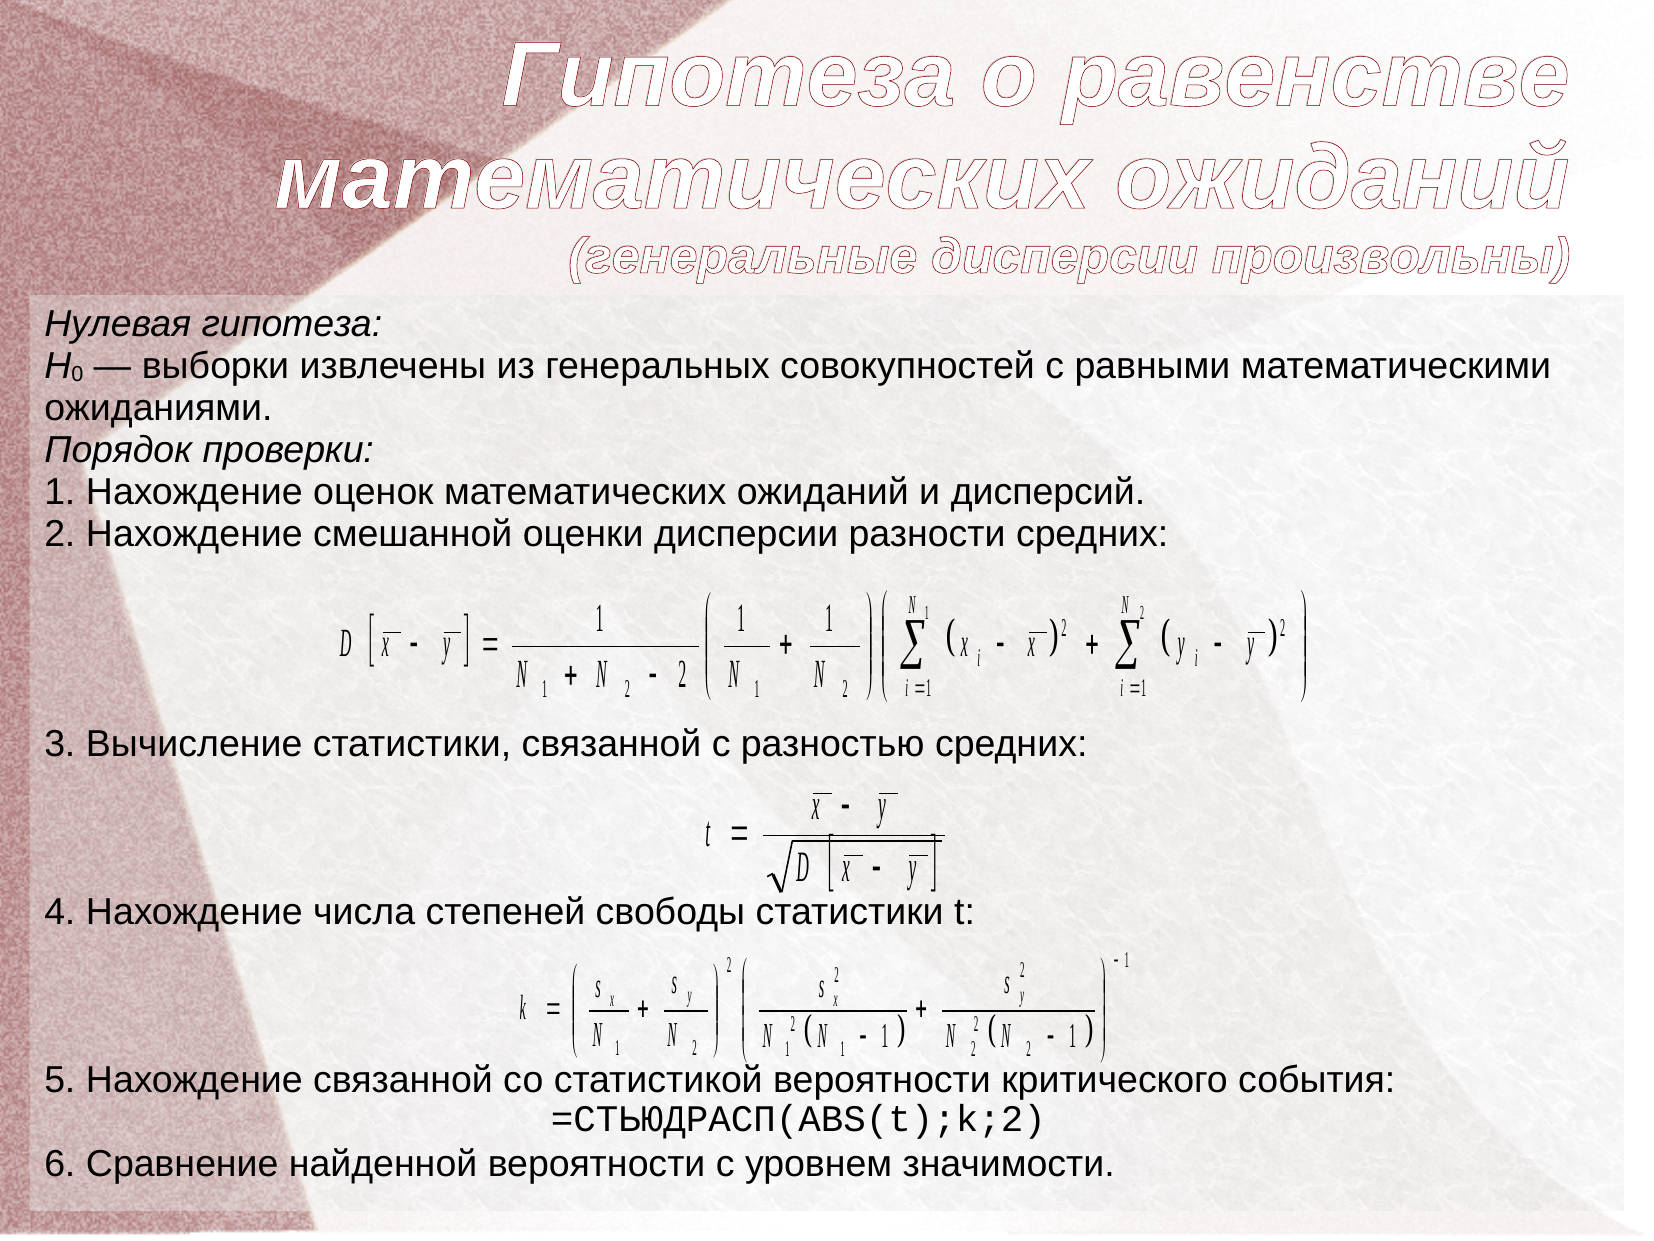

# Гипотеза о равенстве математических ожиданий (генеральные дисперсии произвольны)
Нулевая гипотеза:
H0 — выборки извлечены из генеральных совокупностей с равными математическими ожиданиями.
Порядок проверки:
1. Нахождение оценок математических ожиданий и дисперсий.
2. Нахождение смешанной оценки дисперсии разности средних:
3. Вычисление статистики, связанной с разностью средних:
4. Нахождение числа степеней свободы статистики t:
5. Нахождение связанной со статистикой вероятности критического события:
=СТЬЮДРАСП(ABS(t);k;2)
6. Сравнение найденной вероятности с уровнем значимости.